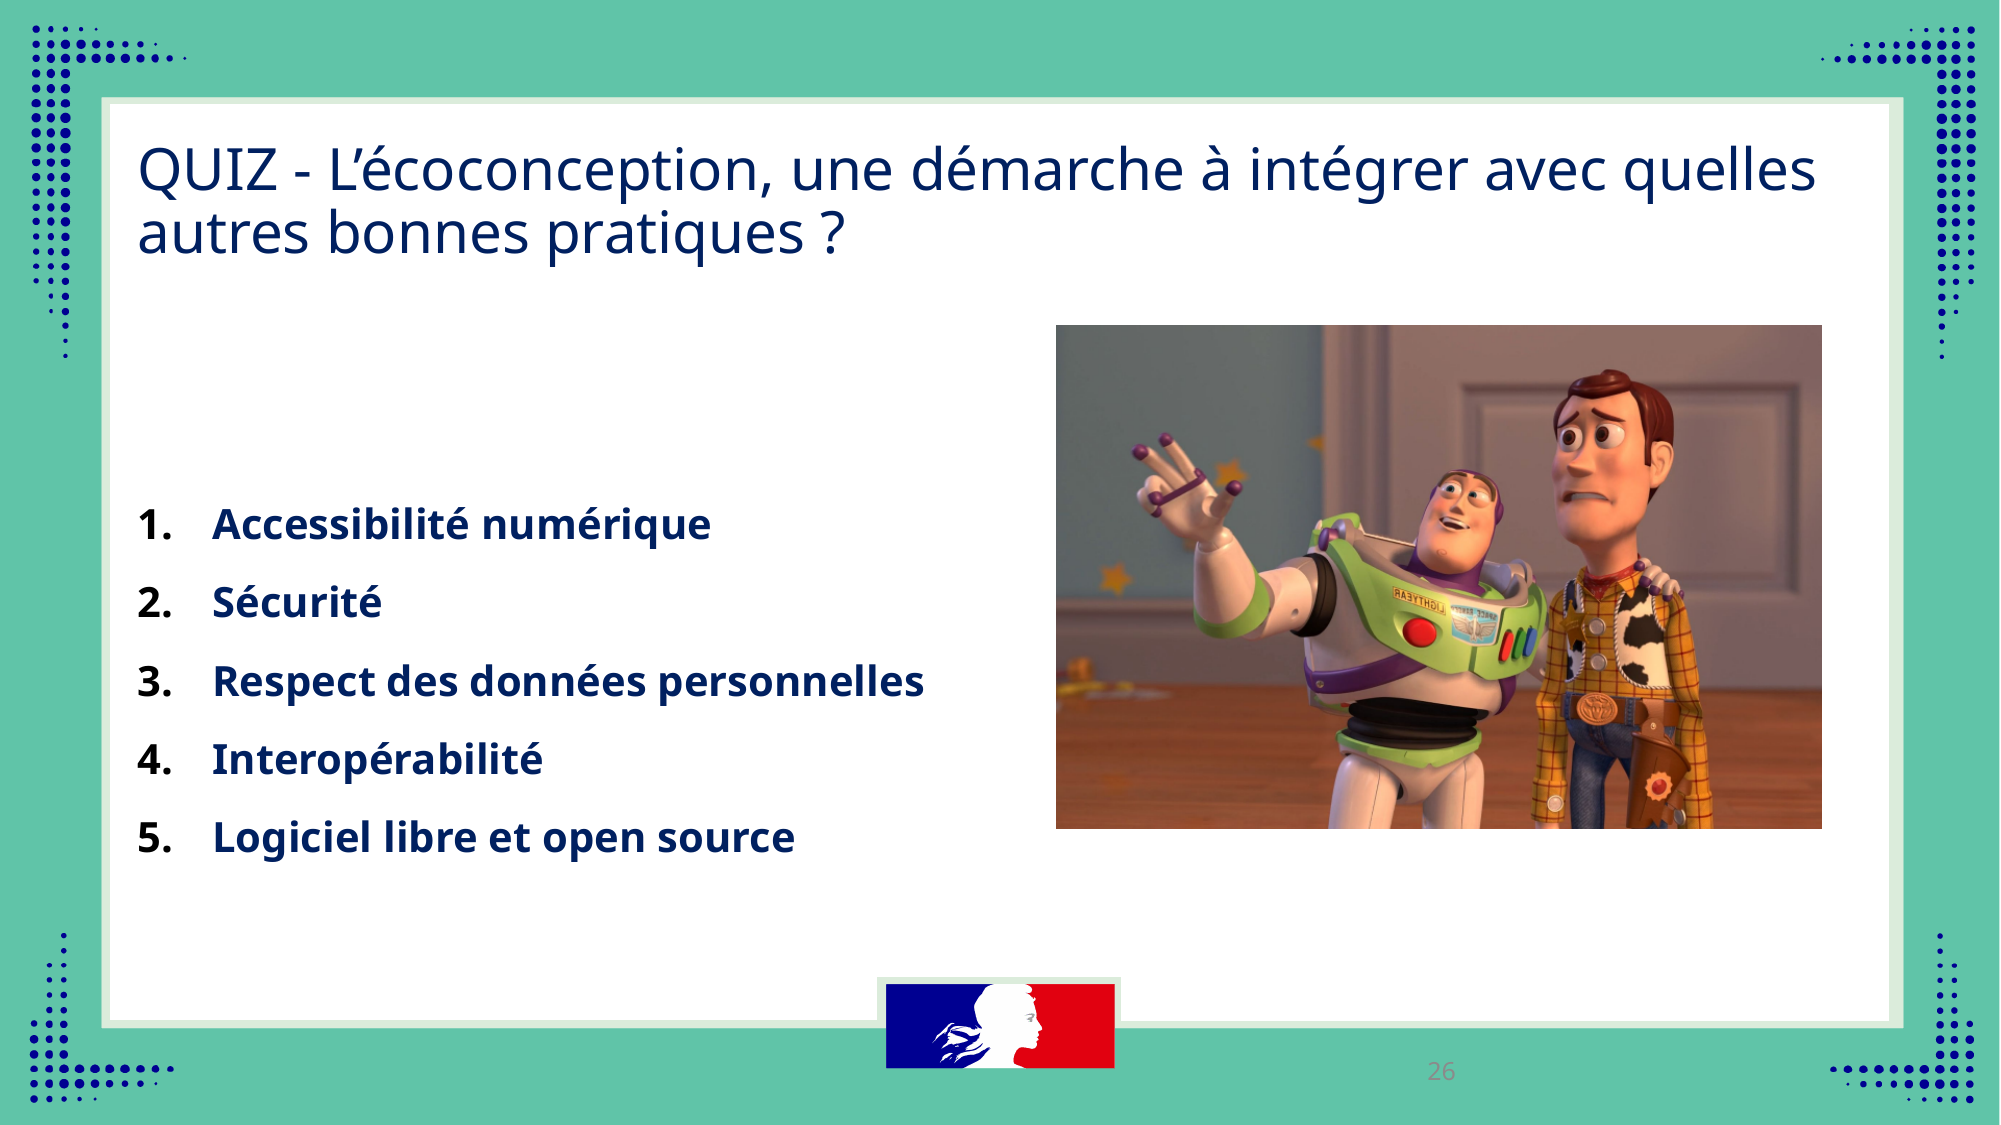

# QUIZ - L’écoconception, une démarche à intégrer avec quelles autres bonnes pratiques ?
Accessibilité numérique
Sécurité
Respect des données personnelles
Interopérabilité
Logiciel libre et open source